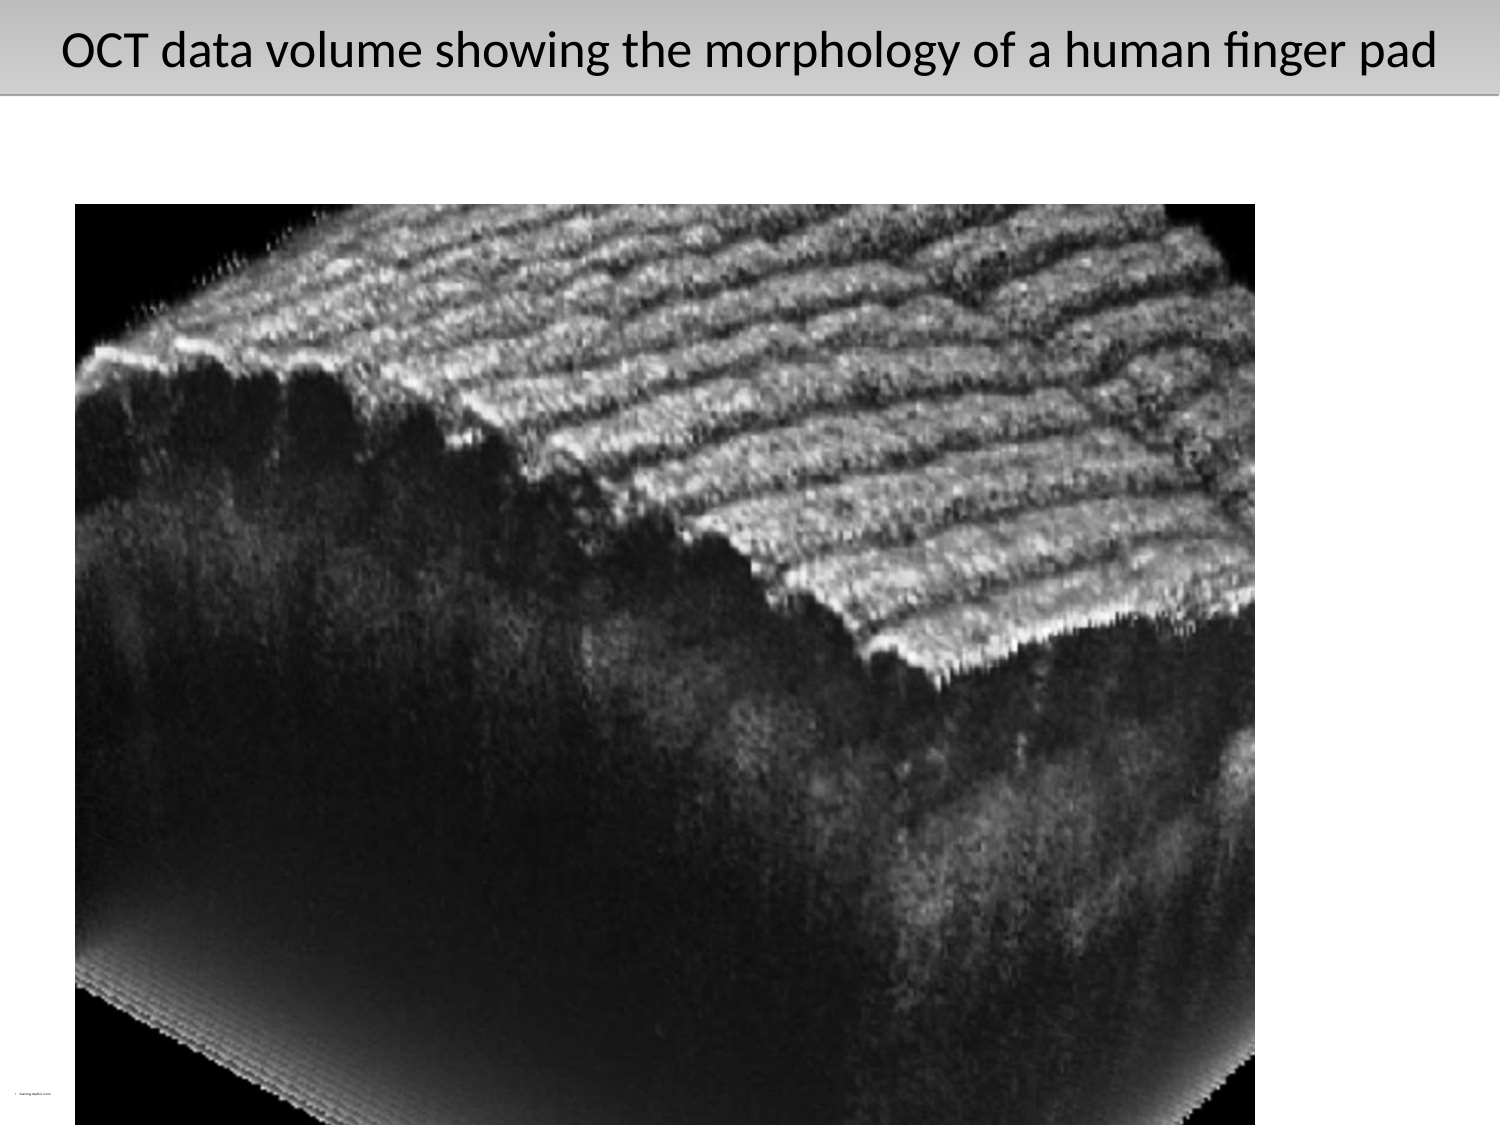

# OCT data volume showing the morphology of a human finger pad
Scanning depth is 2 mm.